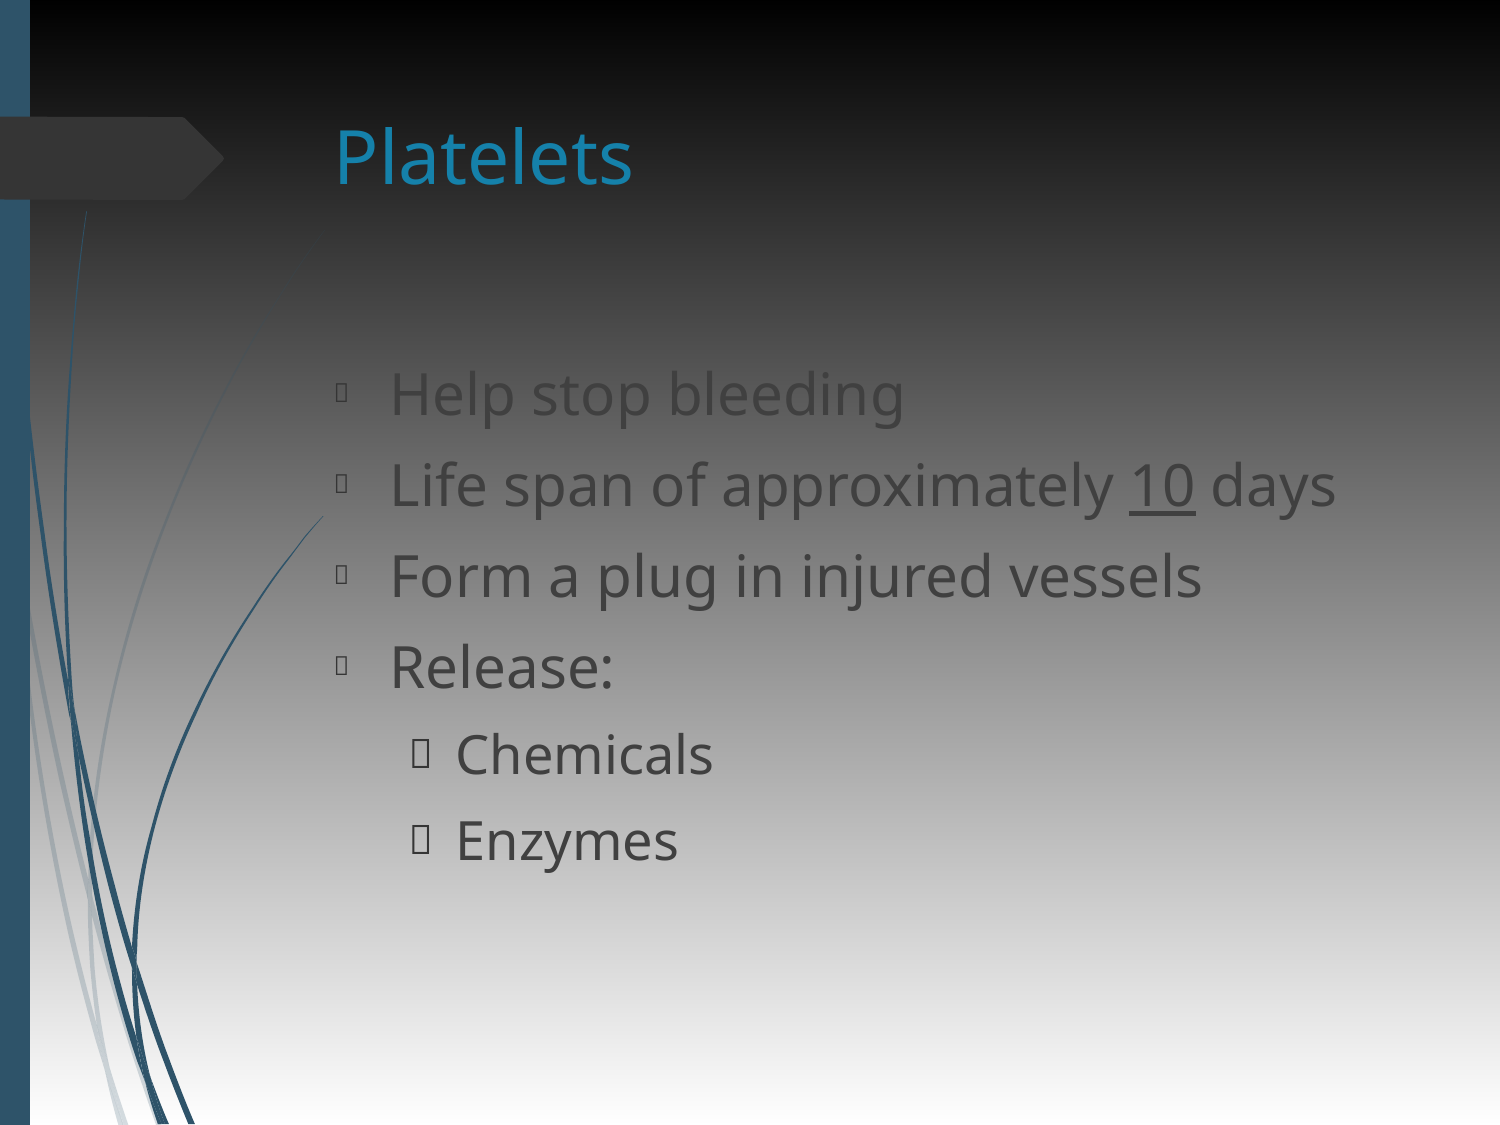

# Platelets
Help stop bleeding
Life span of approximately 10 days
Form a plug in injured vessels
Release:
Chemicals
Enzymes